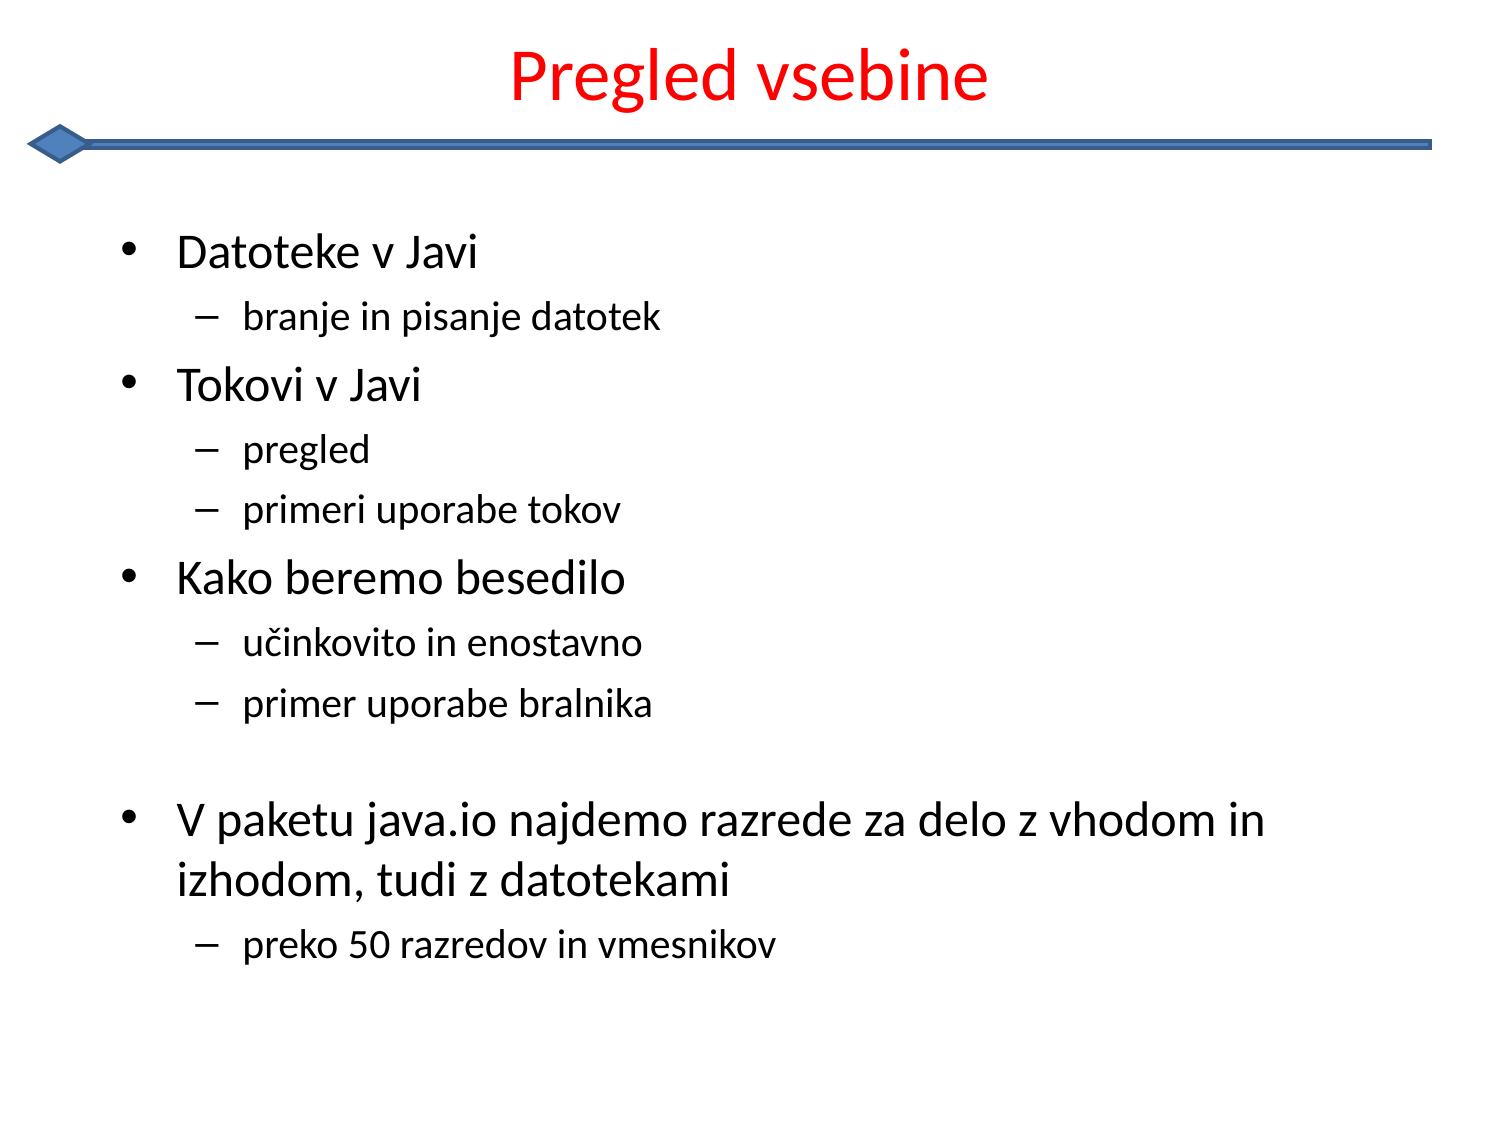

# Pregled vsebine
Datoteke v Javi
branje in pisanje datotek
Tokovi v Javi
pregled
primeri uporabe tokov
Kako beremo besedilo
učinkovito in enostavno
primer uporabe bralnika
V paketu java.io najdemo razrede za delo z vhodom in izhodom, tudi z datotekami
preko 50 razredov in vmesnikov